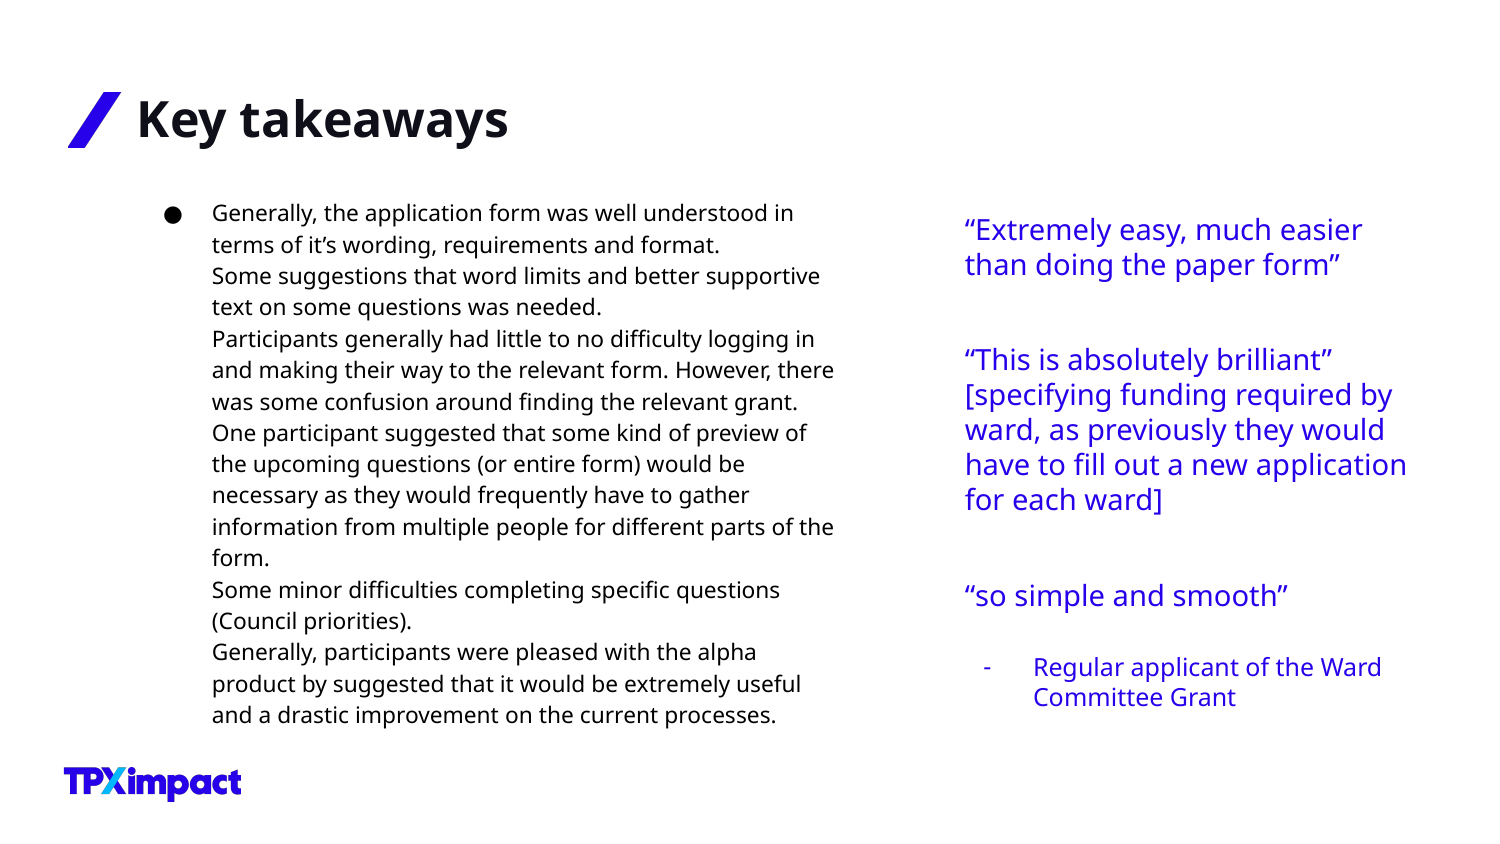

# Key takeaways
Generally, the application form was well understood in terms of it’s wording, requirements and format.
Some suggestions that word limits and better supportive text on some questions was needed.
Participants generally had little to no difficulty logging in and making their way to the relevant form. However, there was some confusion around finding the relevant grant.
One participant suggested that some kind of preview of the upcoming questions (or entire form) would be necessary as they would frequently have to gather information from multiple people for different parts of the form.
Some minor difficulties completing specific questions (Council priorities).
Generally, participants were pleased with the alpha product by suggested that it would be extremely useful and a drastic improvement on the current processes.
“Extremely easy, much easier than doing the paper form”
“This is absolutely brilliant” [specifying funding required by ward, as previously they would have to fill out a new application for each ward]
“so simple and smooth”
Regular applicant of the Ward Committee Grant